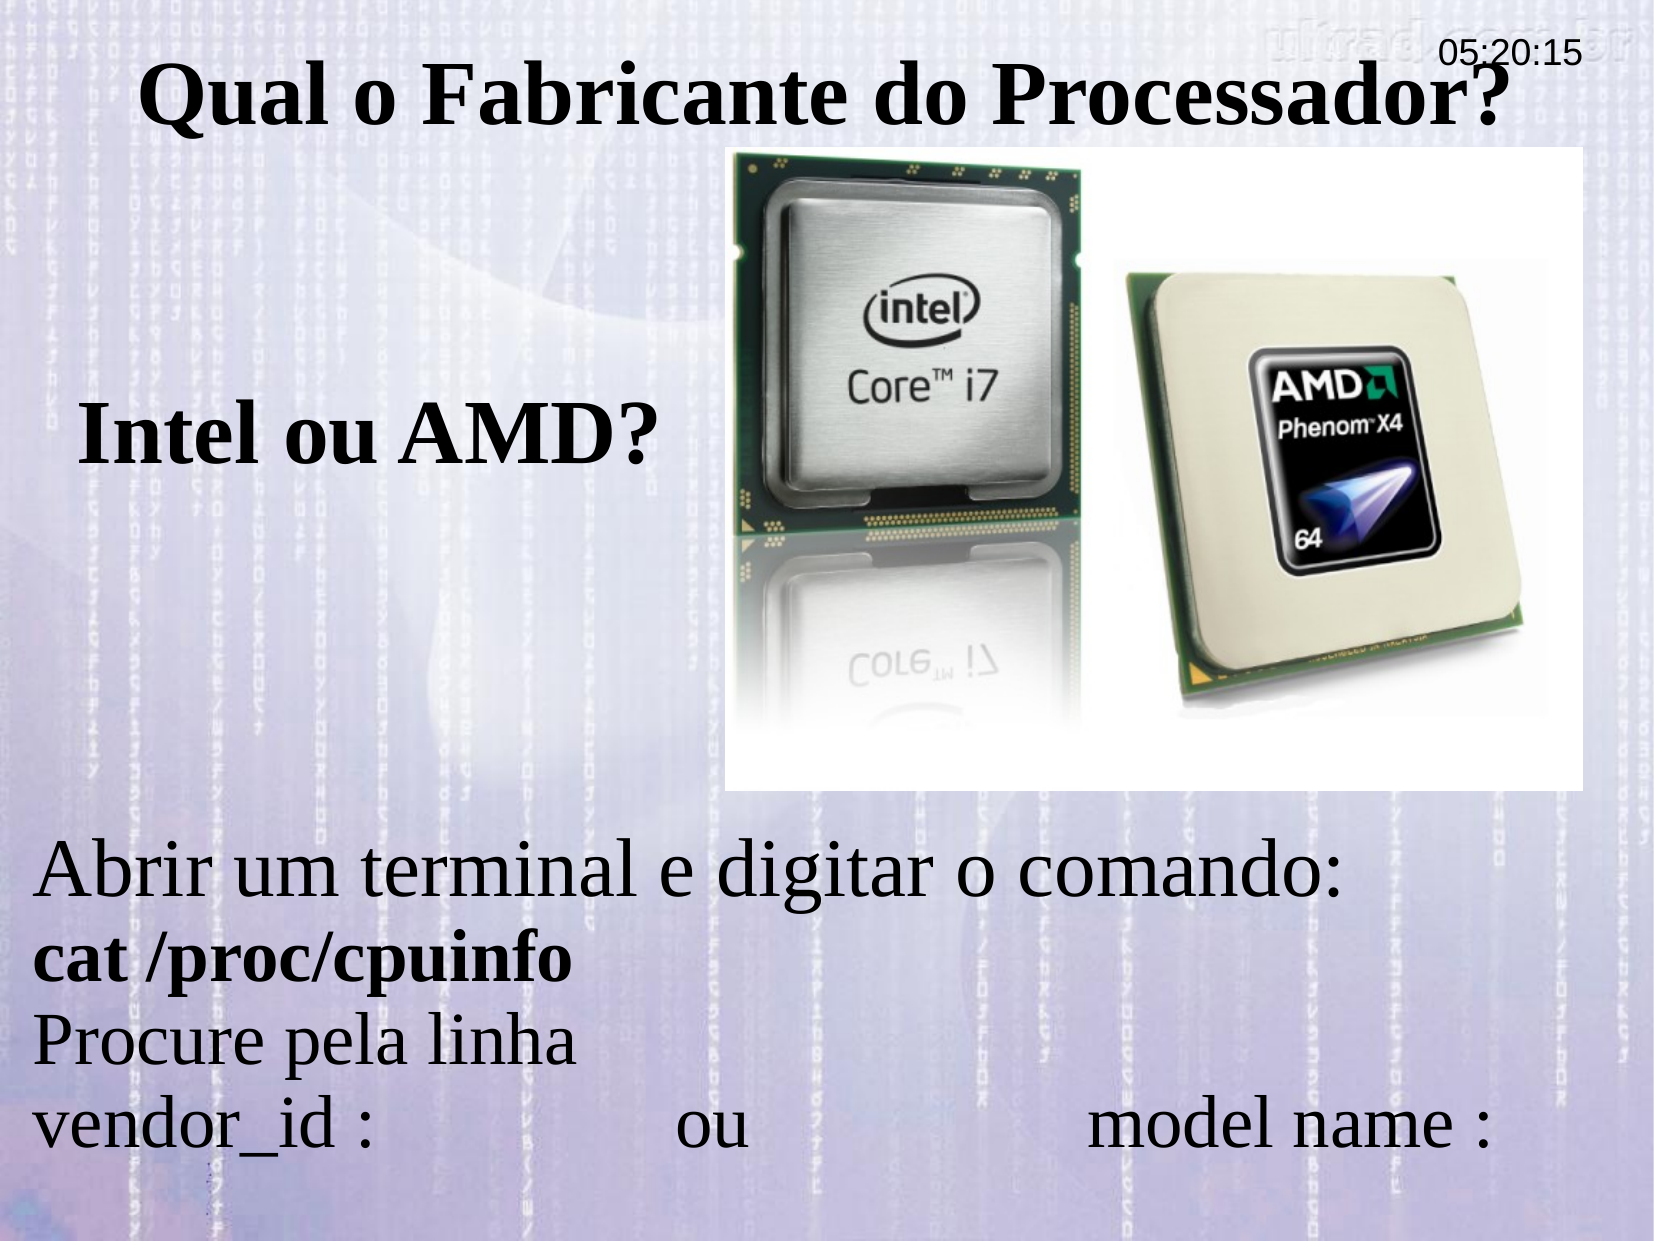

01:59:08
Qual o Fabricante do Processador?
Intel ou AMD?
Abrir um terminal e digitar o comando:
cat /proc/cpuinfo
Procure pela linha
vendor_id : ou model name :